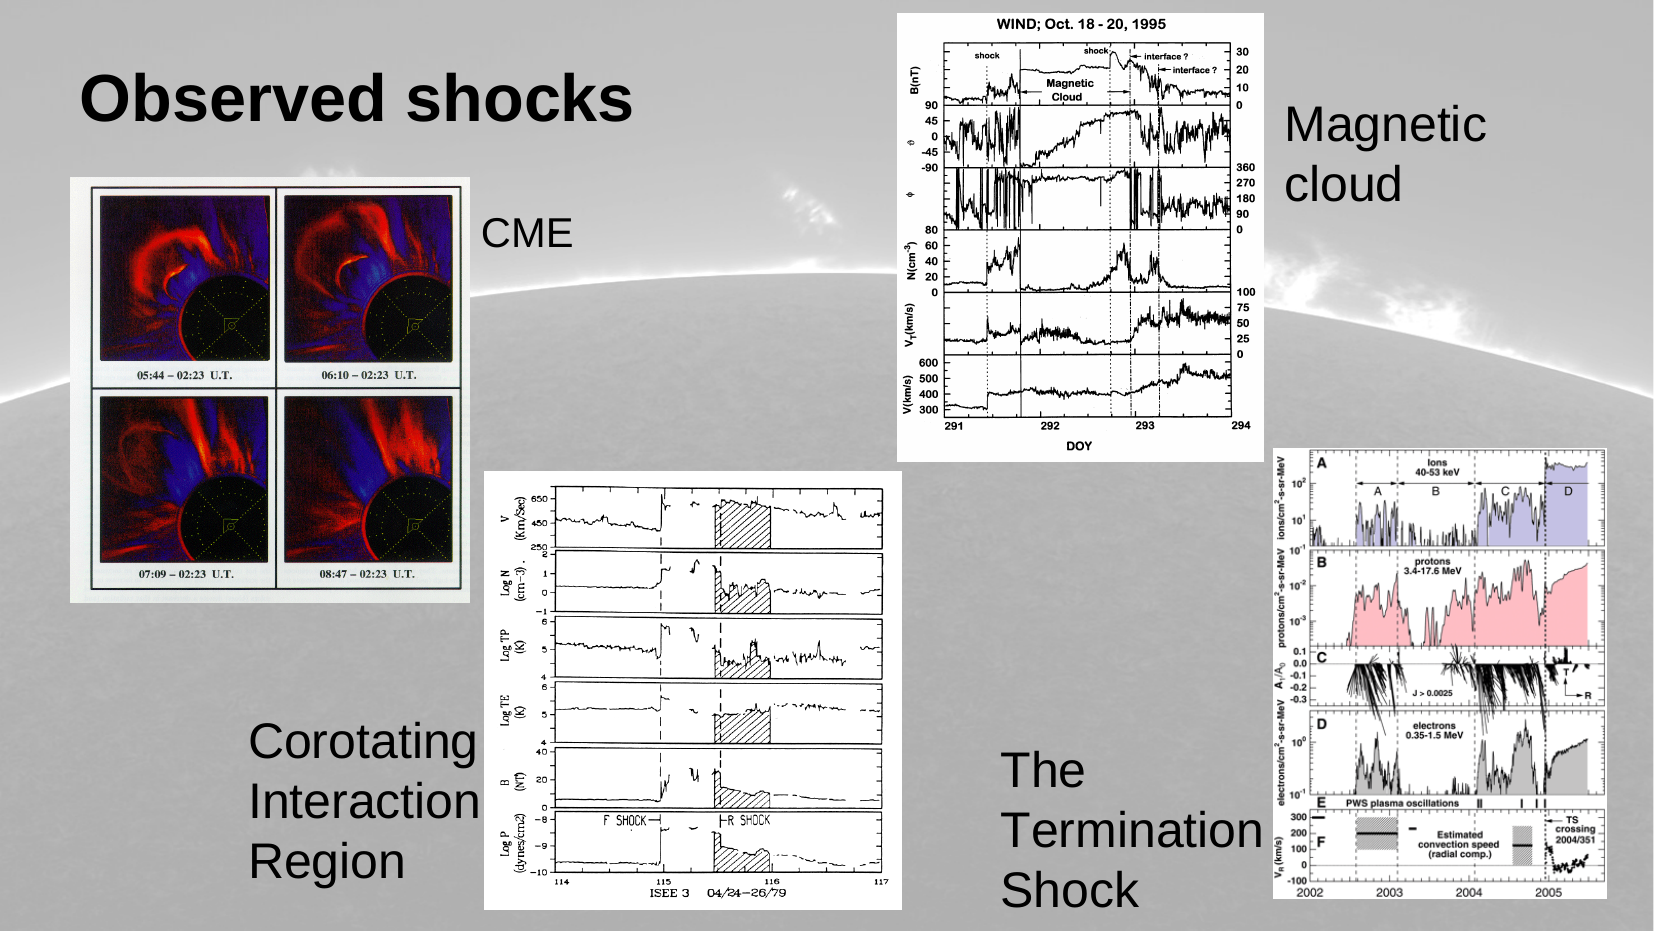

Observed shocks
Magnetic cloud
CME
Corotating Interaction Region
The Termination Shock